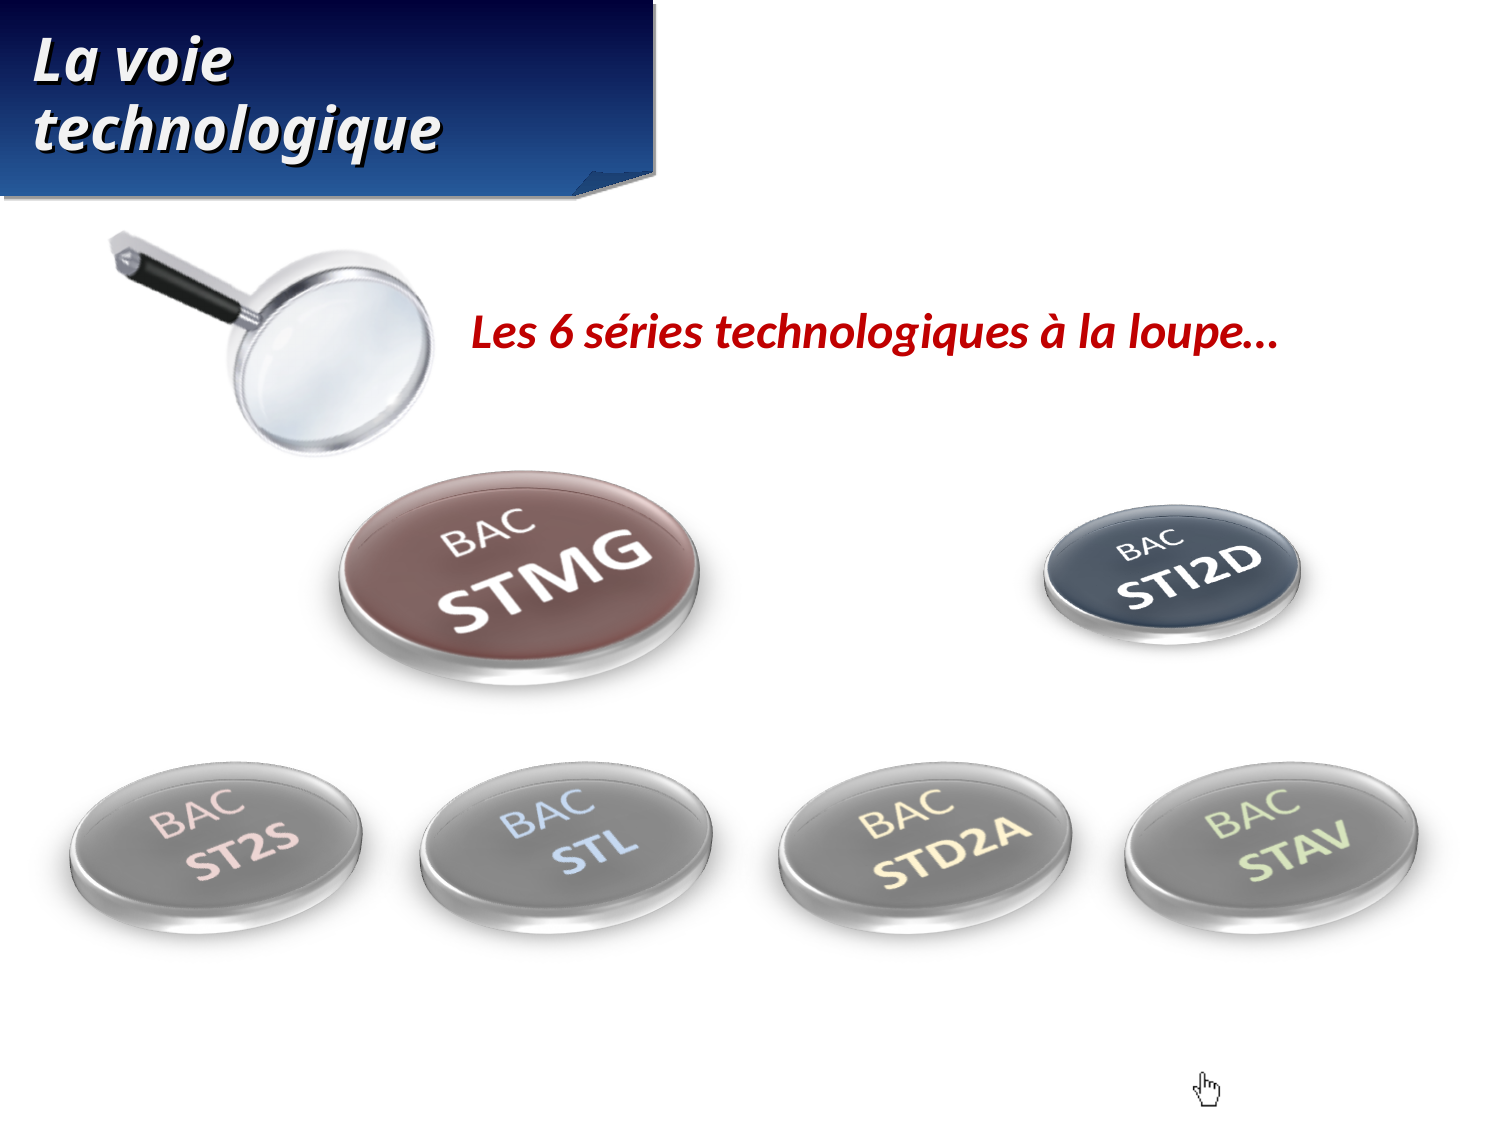

La voie technologique
Les 6 séries technologiques à la loupe…